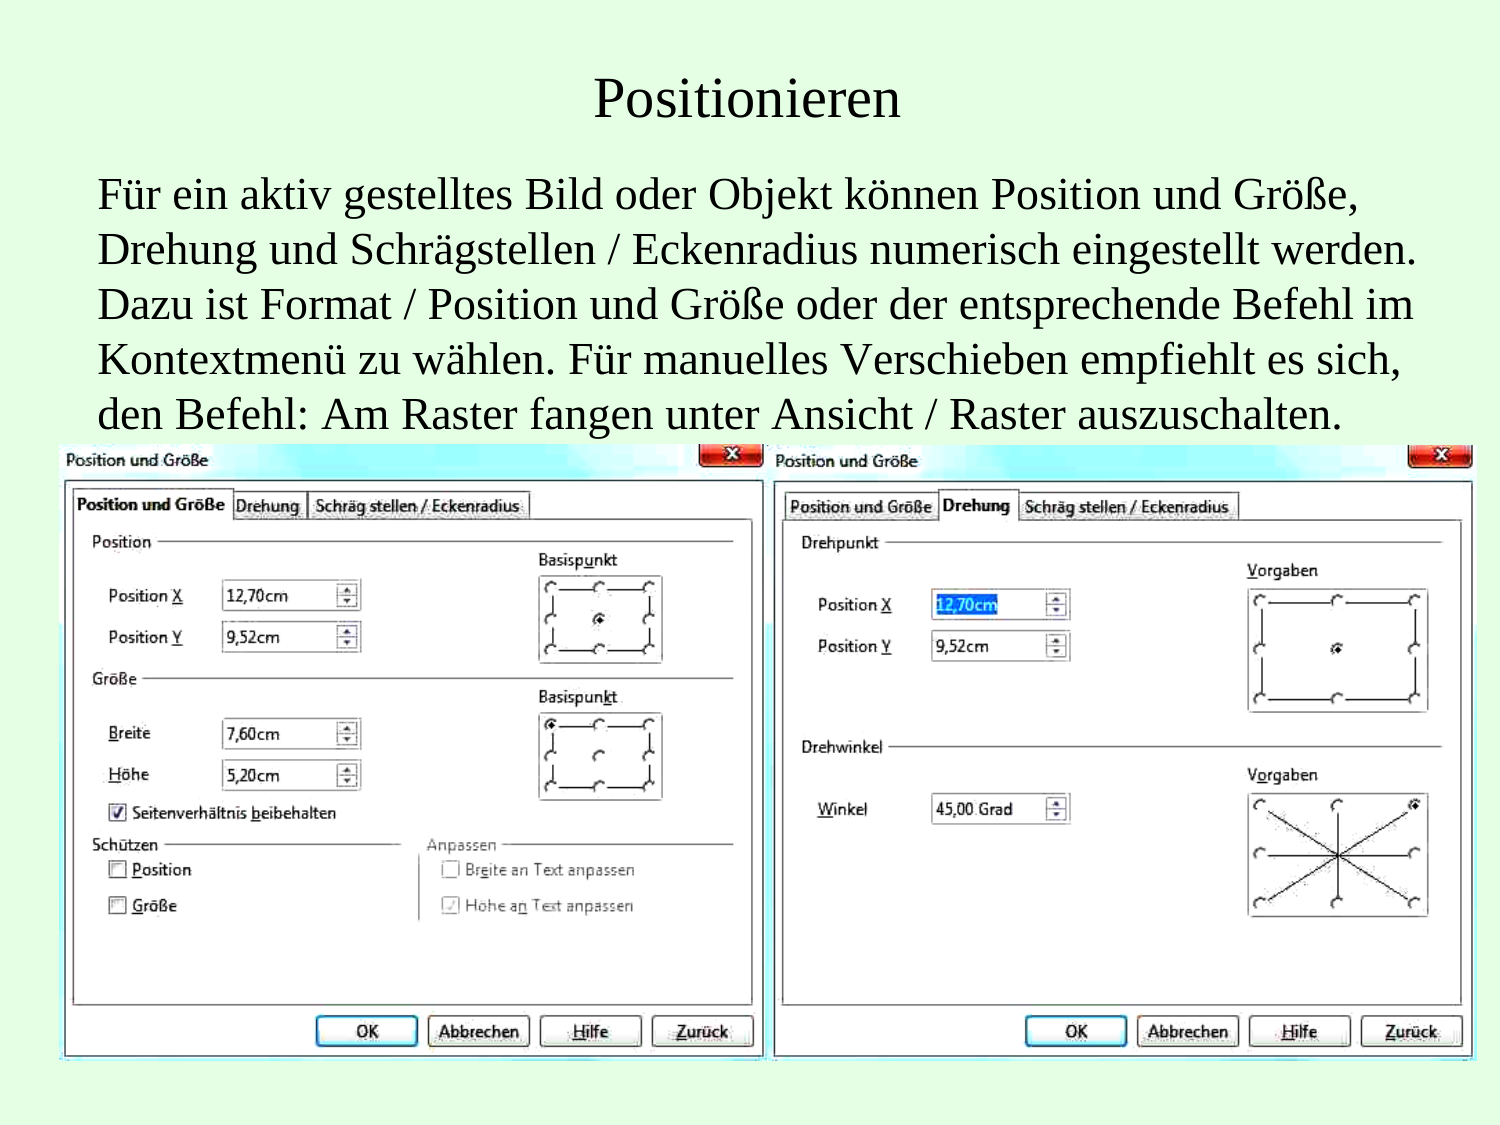

# Positionieren
Für ein aktiv gestelltes Bild oder Objekt können Position und Größe, Drehung und Schrägstellen / Eckenradius numerisch eingestellt werden. Dazu ist Format / Position und Größe oder der entsprechende Befehl im Kontextmenü zu wählen. Für manuelles Verschieben empfiehlt es sich, den Befehl: Am Raster fangen unter Ansicht / Raster auszuschalten.